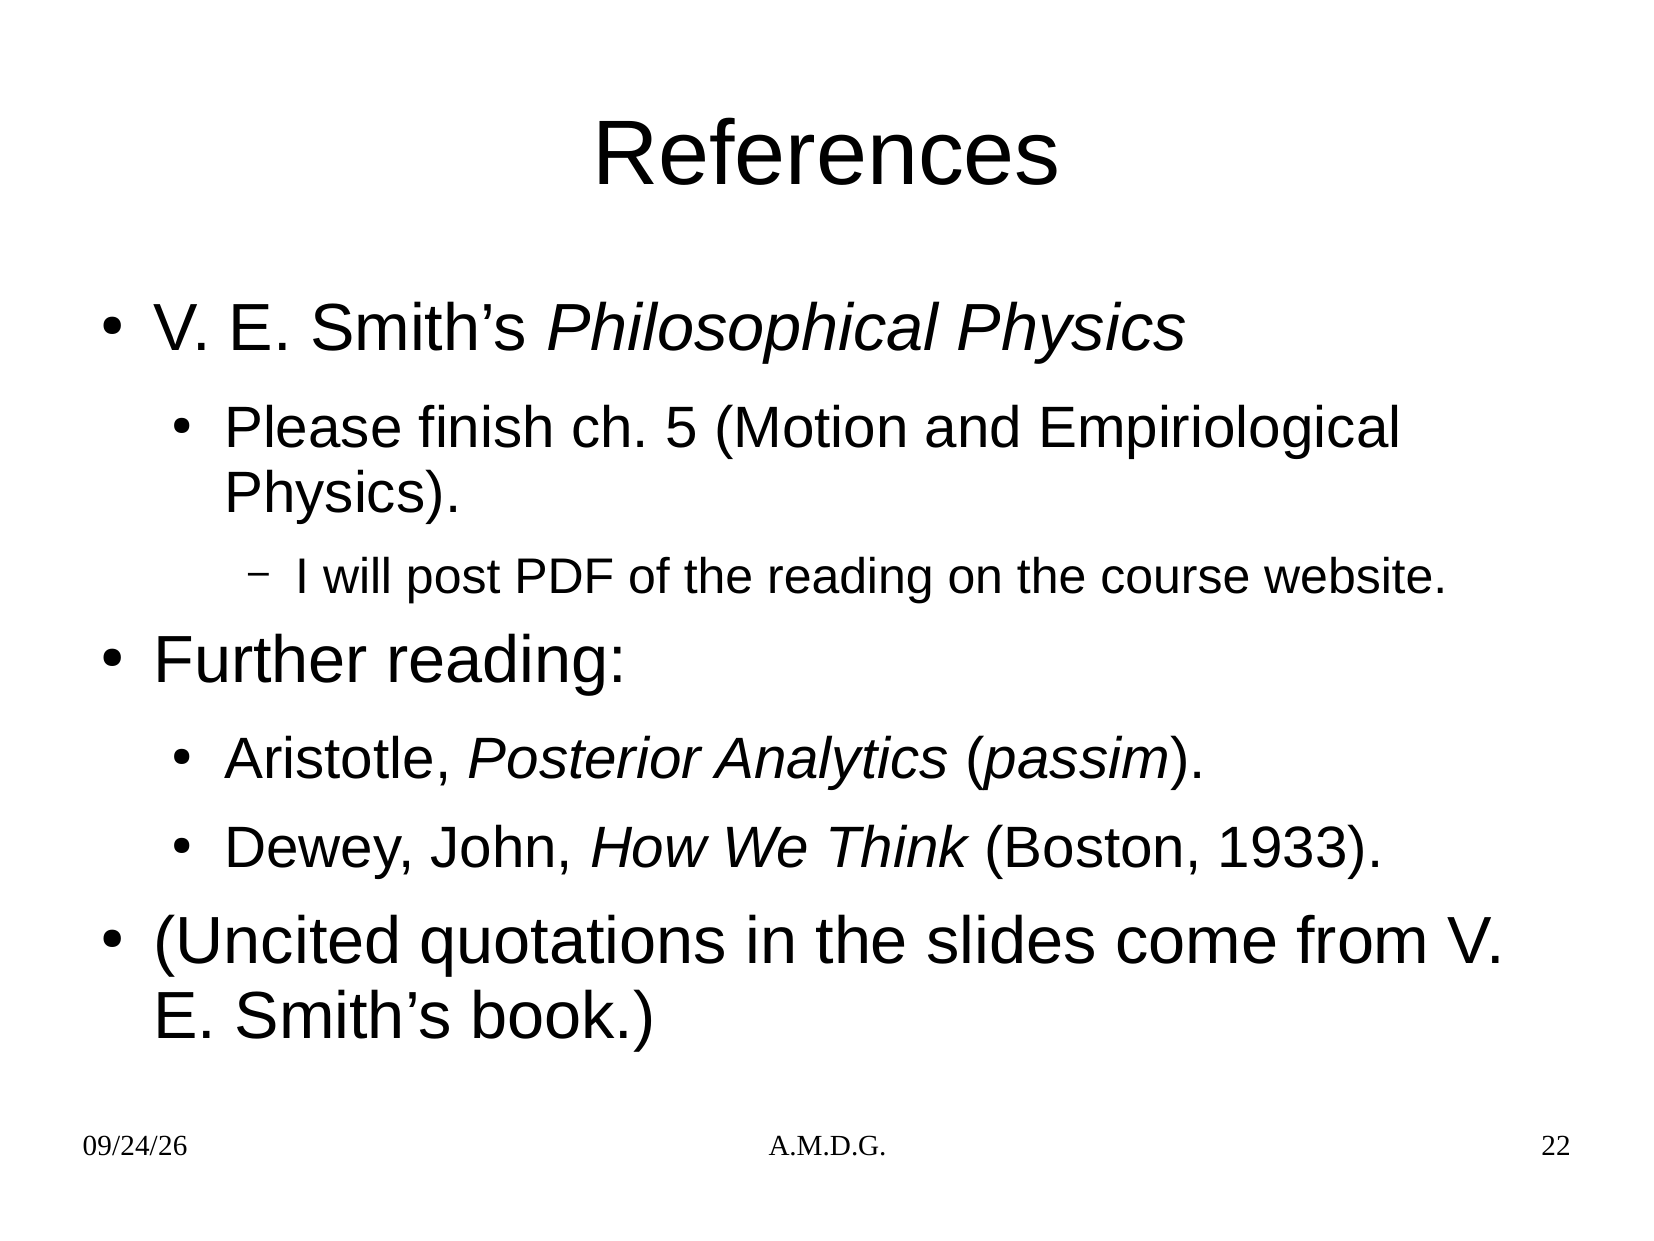

# References
V. E. Smith’s Philosophical Physics
Please finish ch. 5 (Motion and Empiriological Physics).
I will post PDF of the reading on the course website.
Further reading:
Aristotle, Posterior Analytics (passim).
Dewey, John, How We Think (Boston, 1933).
(Uncited quotations in the slides come from V. E. Smith’s book.)
`
A.M.D.G.
22